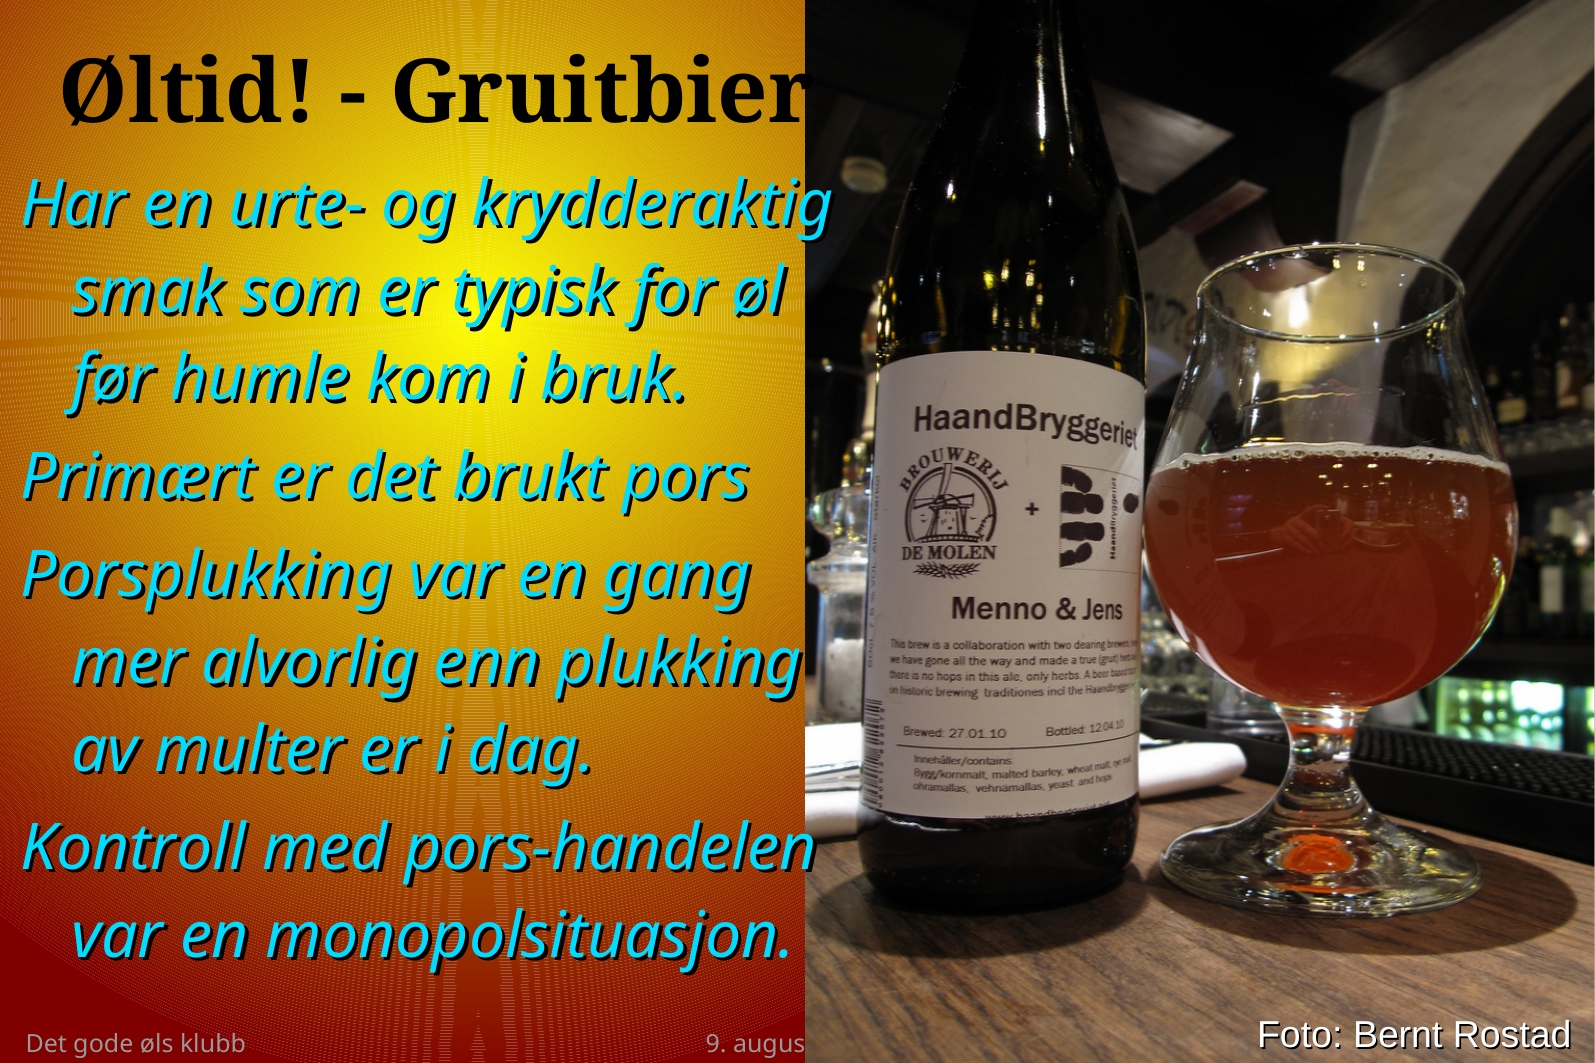

# Øltid! - Gruitbier
Har en urte- og krydderaktig smak som er typisk for øl før humle kom i bruk.
Primært er det brukt pors
Porsplukking var en gang mer alvorlig enn plukking av multer er i dag.
Kontroll med pors-handelen var en monopolsituasjon.
Foto: Bernt Rostad